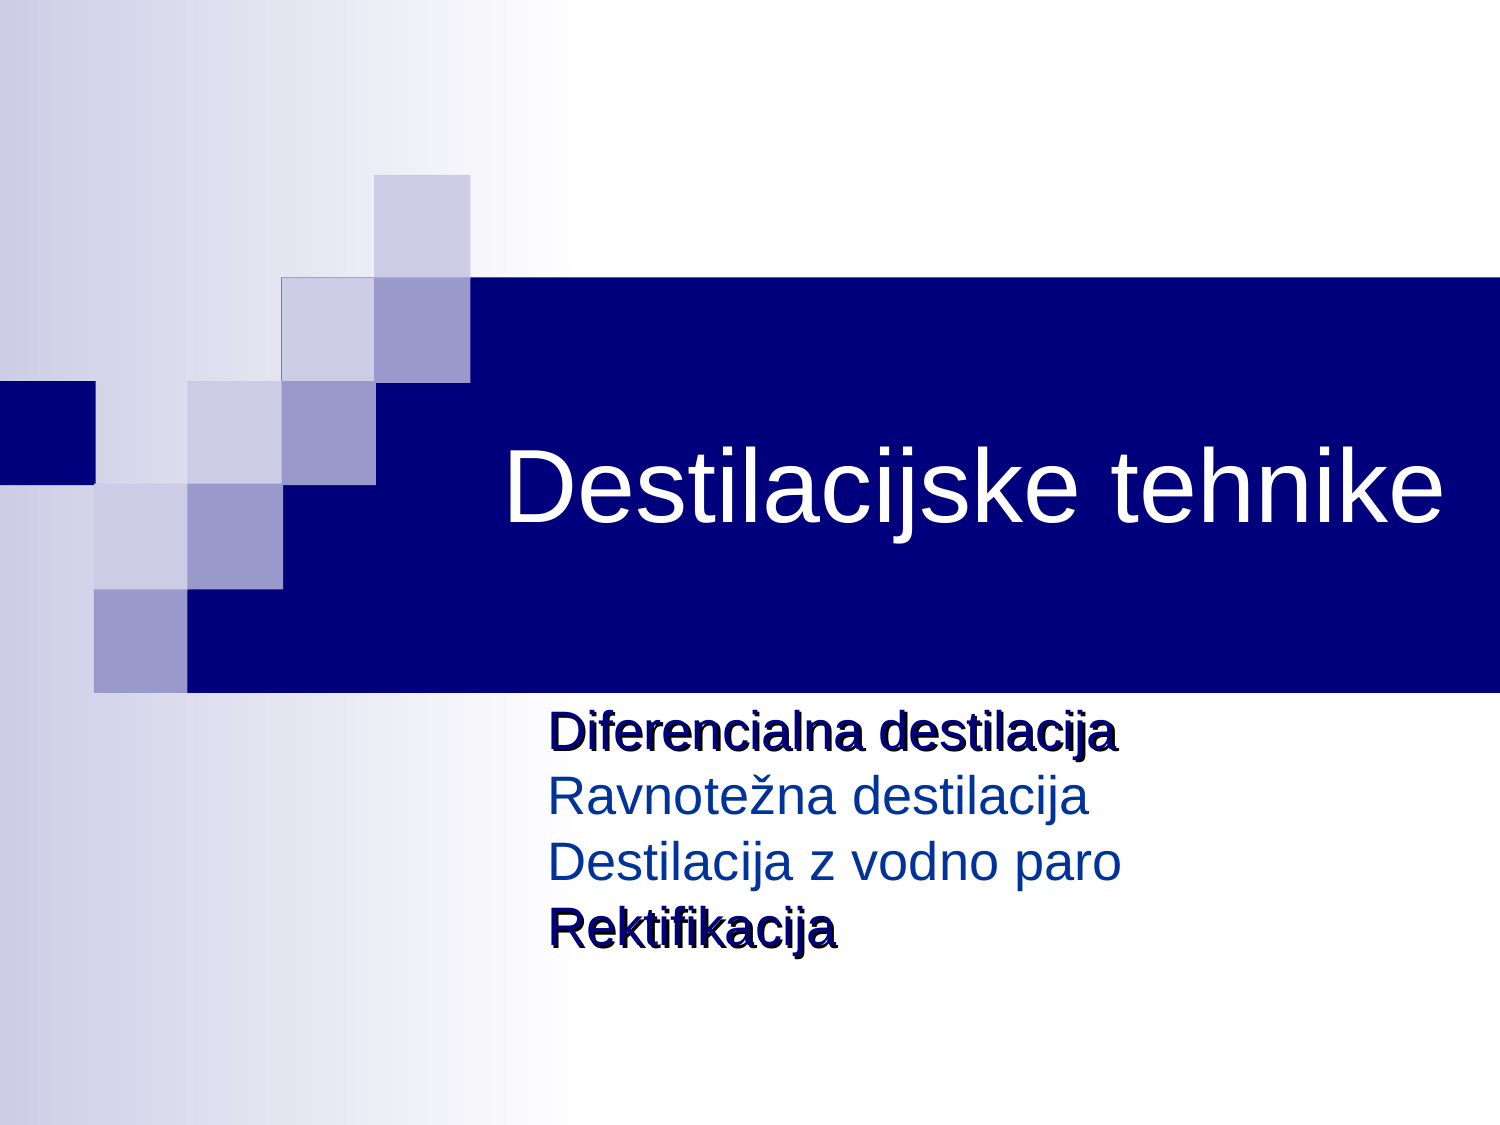

# Destilacijske tehnike
 Diferencialna destilacija
 Ravnotežna destilacija
 Destilacija z vodno paro
 Rektifikacija